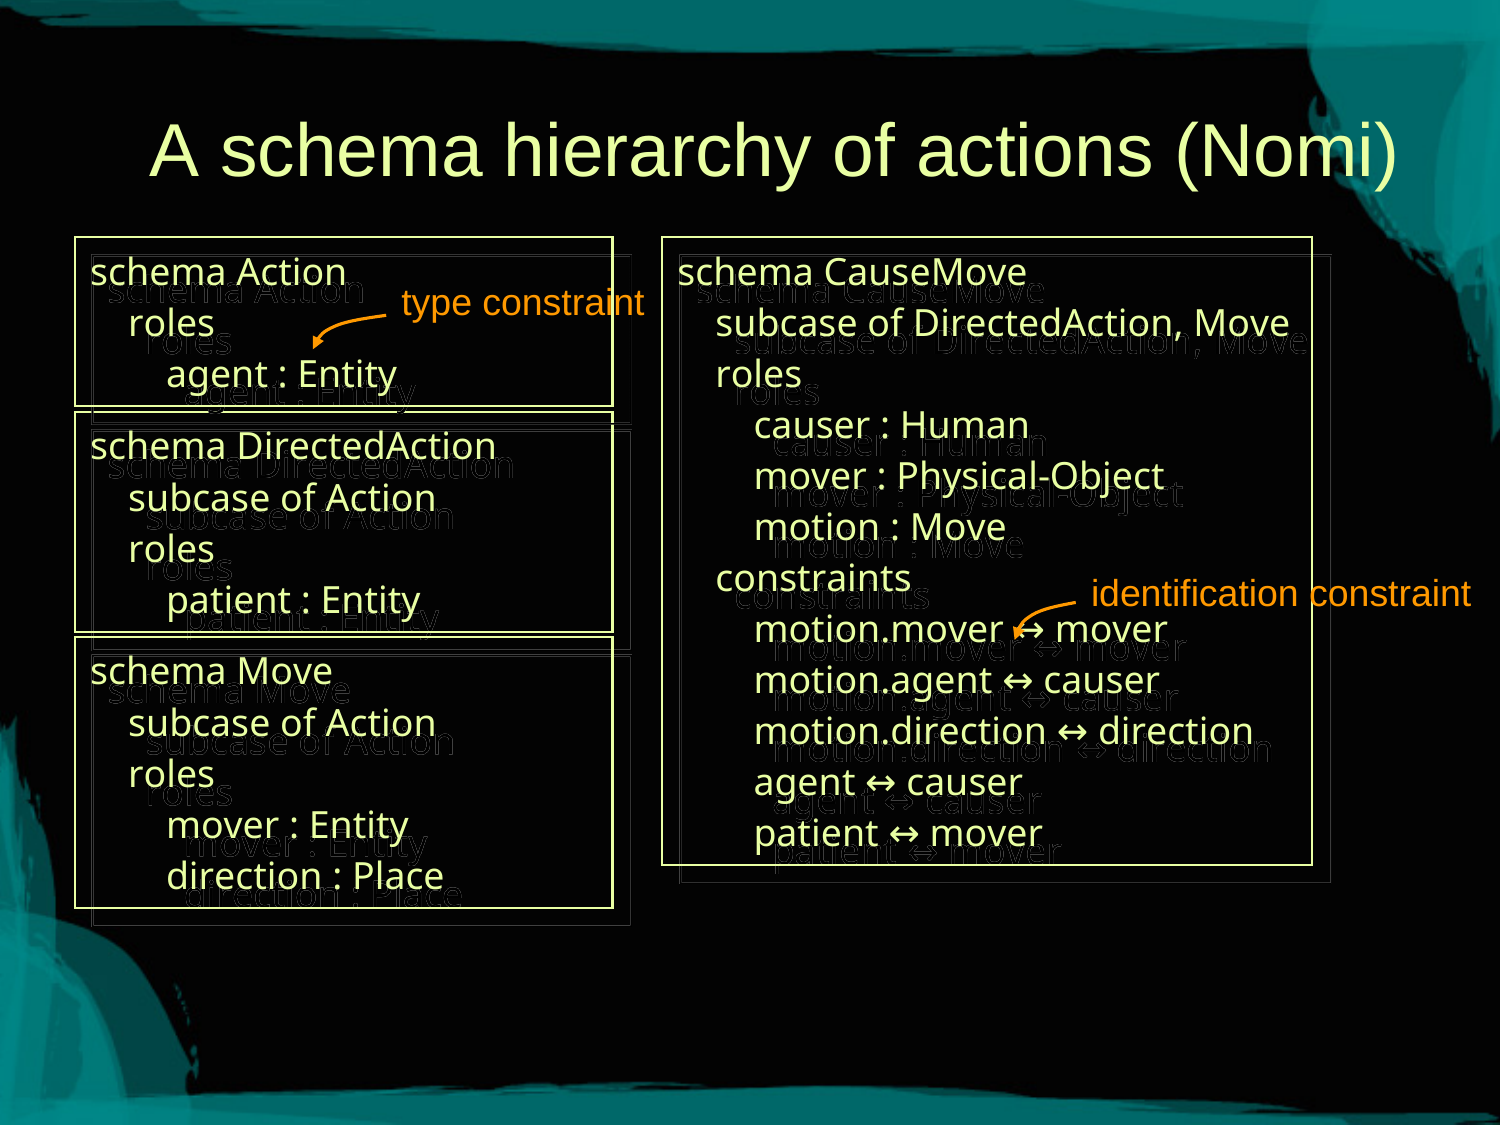

# A schema hierarchy of actions (Nomi)
schema Action
	roles
		agent : Entity
schema CauseMove
	subcase of DirectedAction, Move
	roles
		causer : Human
		mover : Physical-Object
		motion : Move
	constraints
		motion.mover ↔ mover
		motion.agent ↔ causer
		motion.direction ↔ direction
		agent ↔ causer
		patient ↔ mover
type constraint
schema DirectedAction
	subcase of Action
	roles
		patient : Entity
identification constraint
schema Move
	subcase of Action
	roles
		mover : Entity
		direction : Place